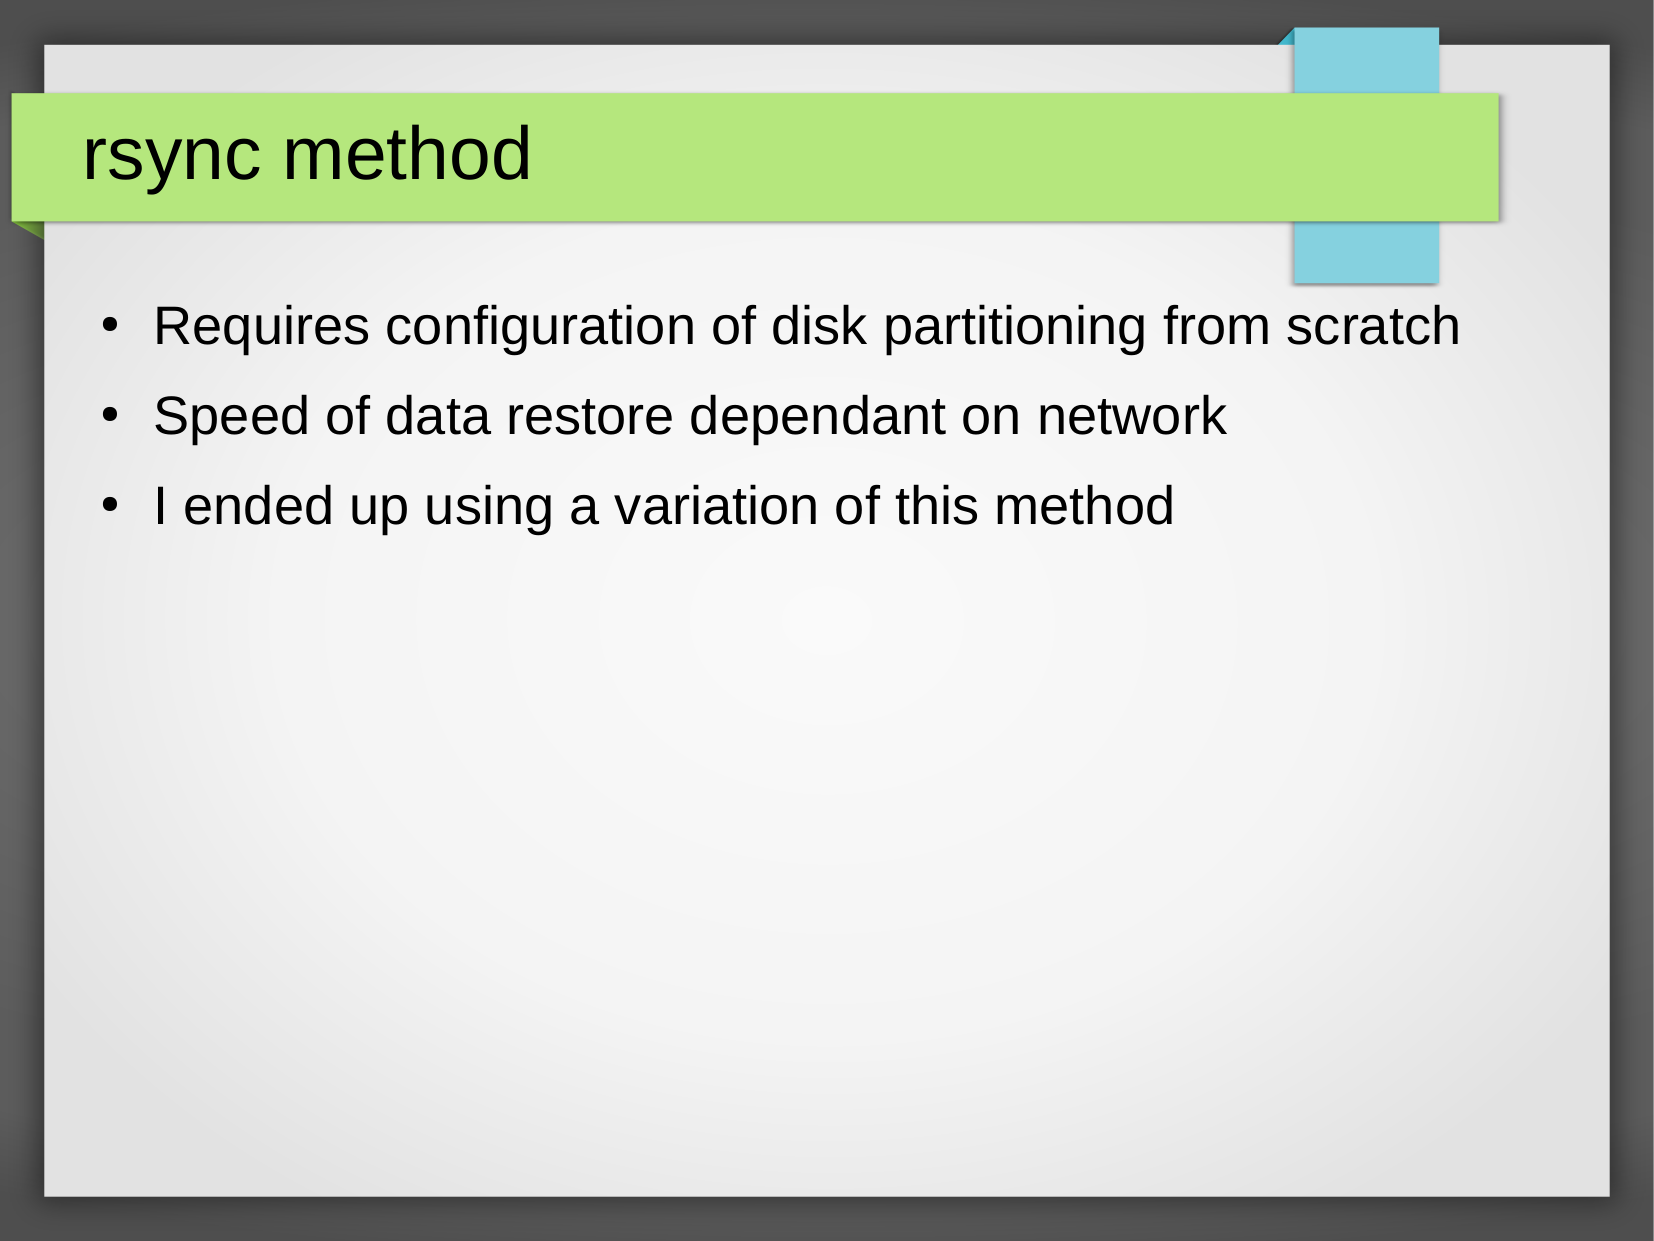

# rsync method
Requires configuration of disk partitioning from scratch
Speed of data restore dependant on network
I ended up using a variation of this method